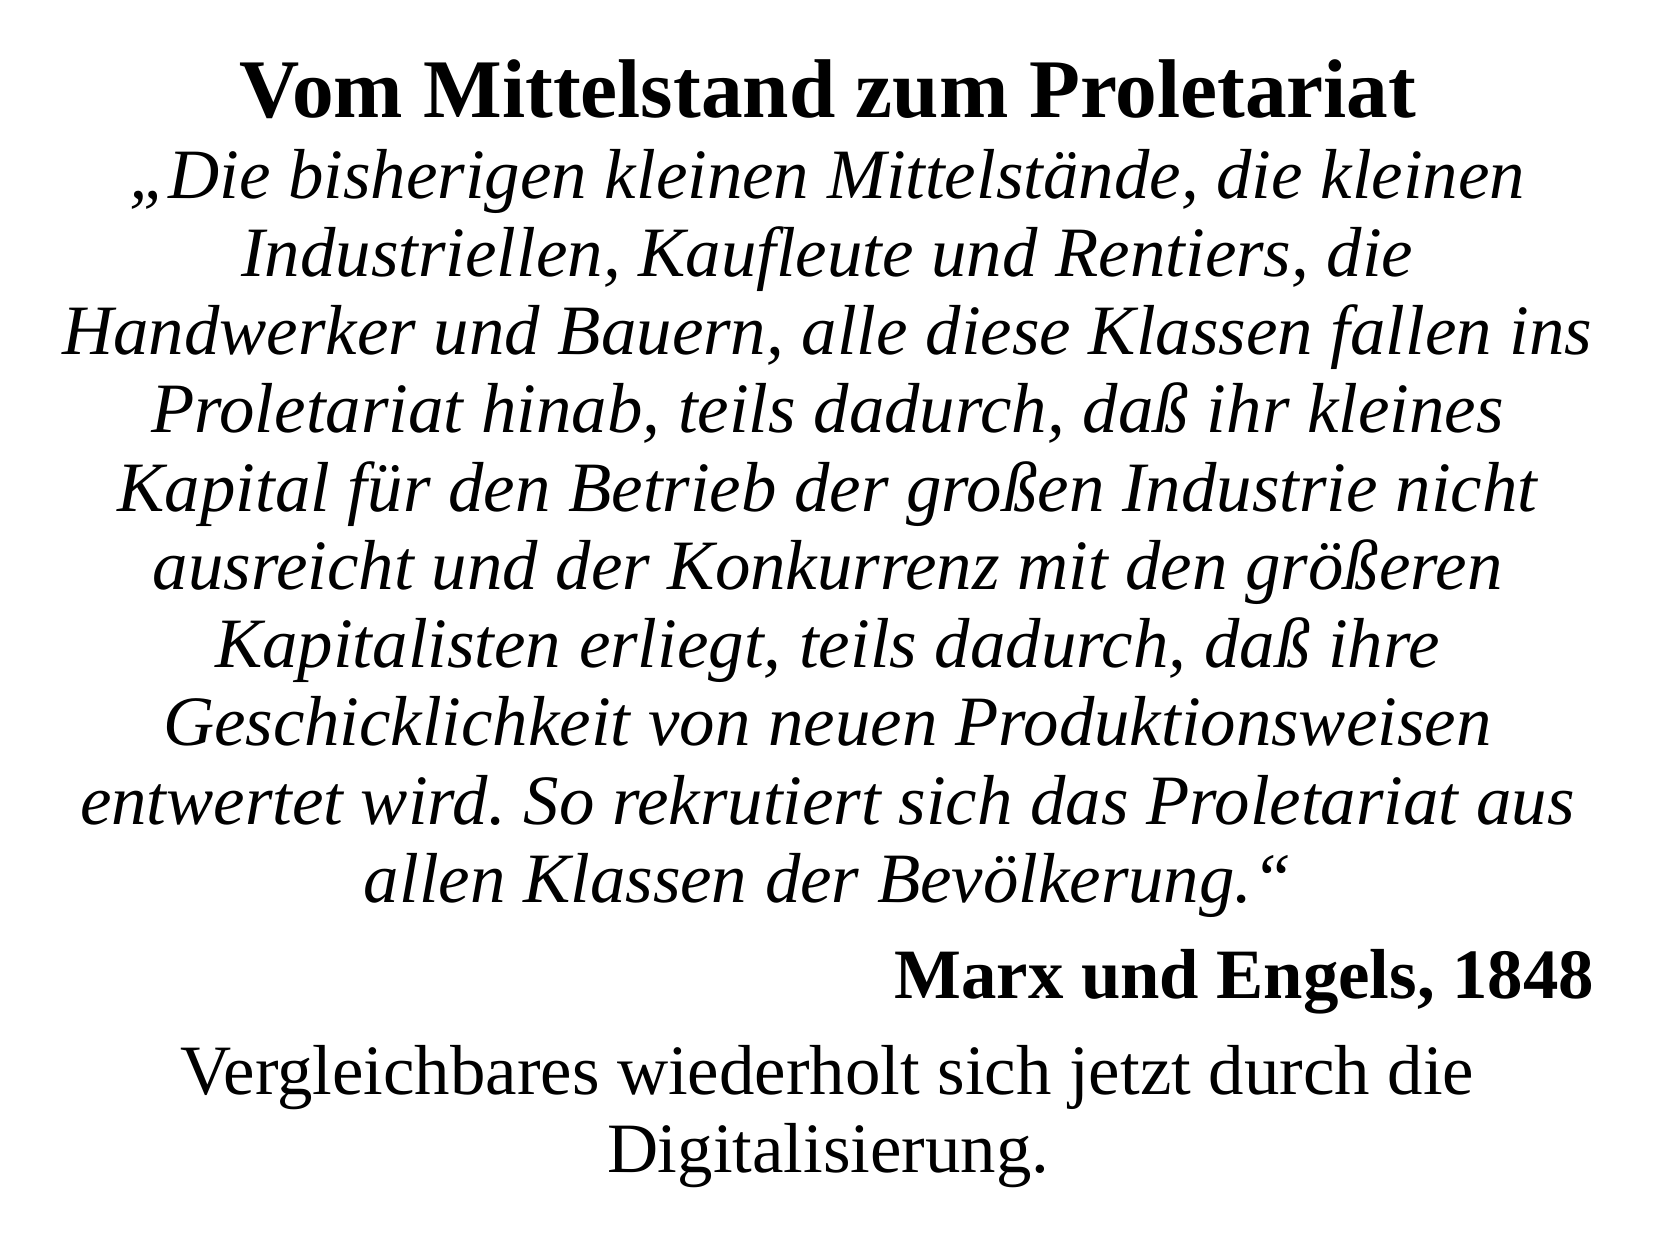

Vom Mittelstand zum Proletariat
„Die bisherigen kleinen Mittelstände, die kleinen Industriellen, Kaufleute und Rentiers, die Handwerker und Bauern, alle diese Klassen fallen ins Proletariat hinab, teils dadurch, daß ihr kleines Kapital für den Betrieb der großen Industrie nicht ausreicht und der Konkurrenz mit den größeren Kapitalisten erliegt, teils dadurch, daß ihre Geschicklichkeit von neuen Produktionsweisen entwertet wird. So rekrutiert sich das Proletariat aus allen Klassen der Bevölkerung.“
Marx und Engels, 1848
Vergleichbares wiederholt sich jetzt durch die Digitalisierung.